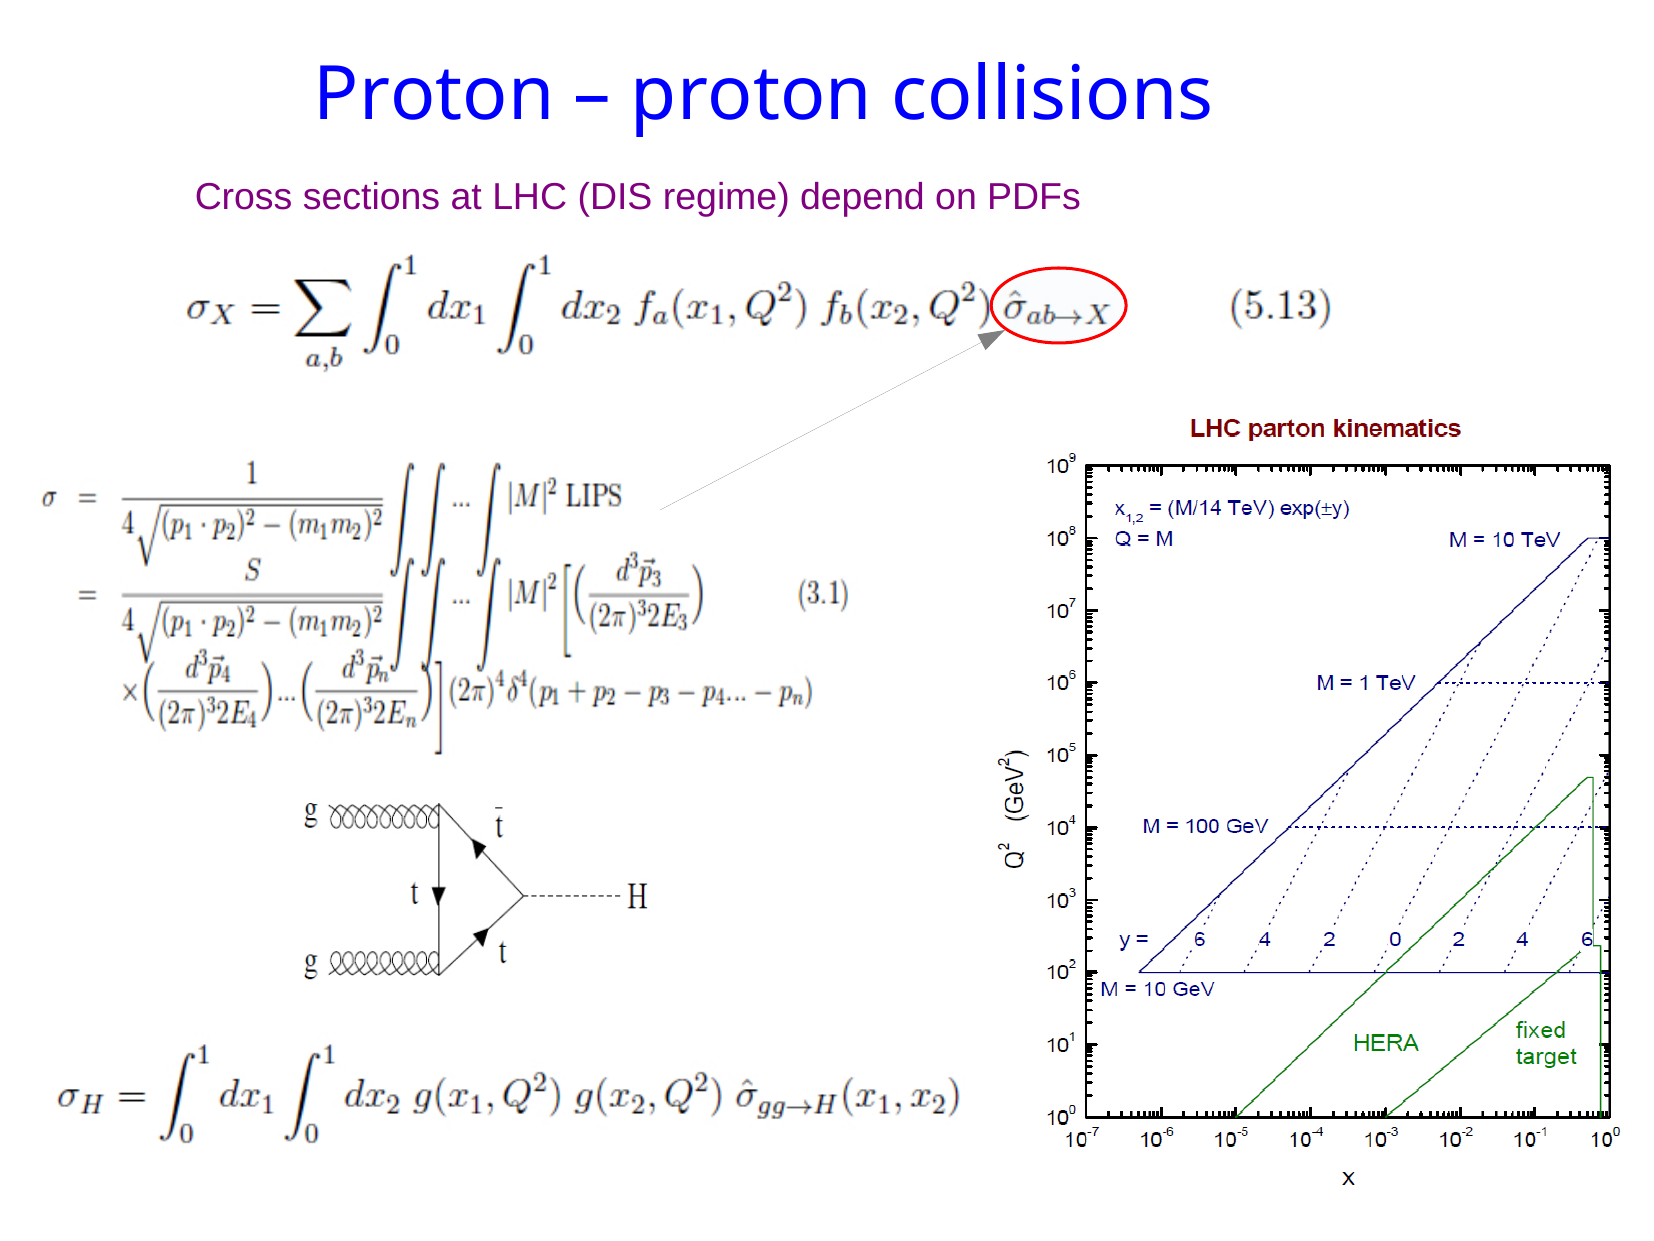

Proton – proton collisions
Cross sections at LHC (DIS regime) depend on PDFs